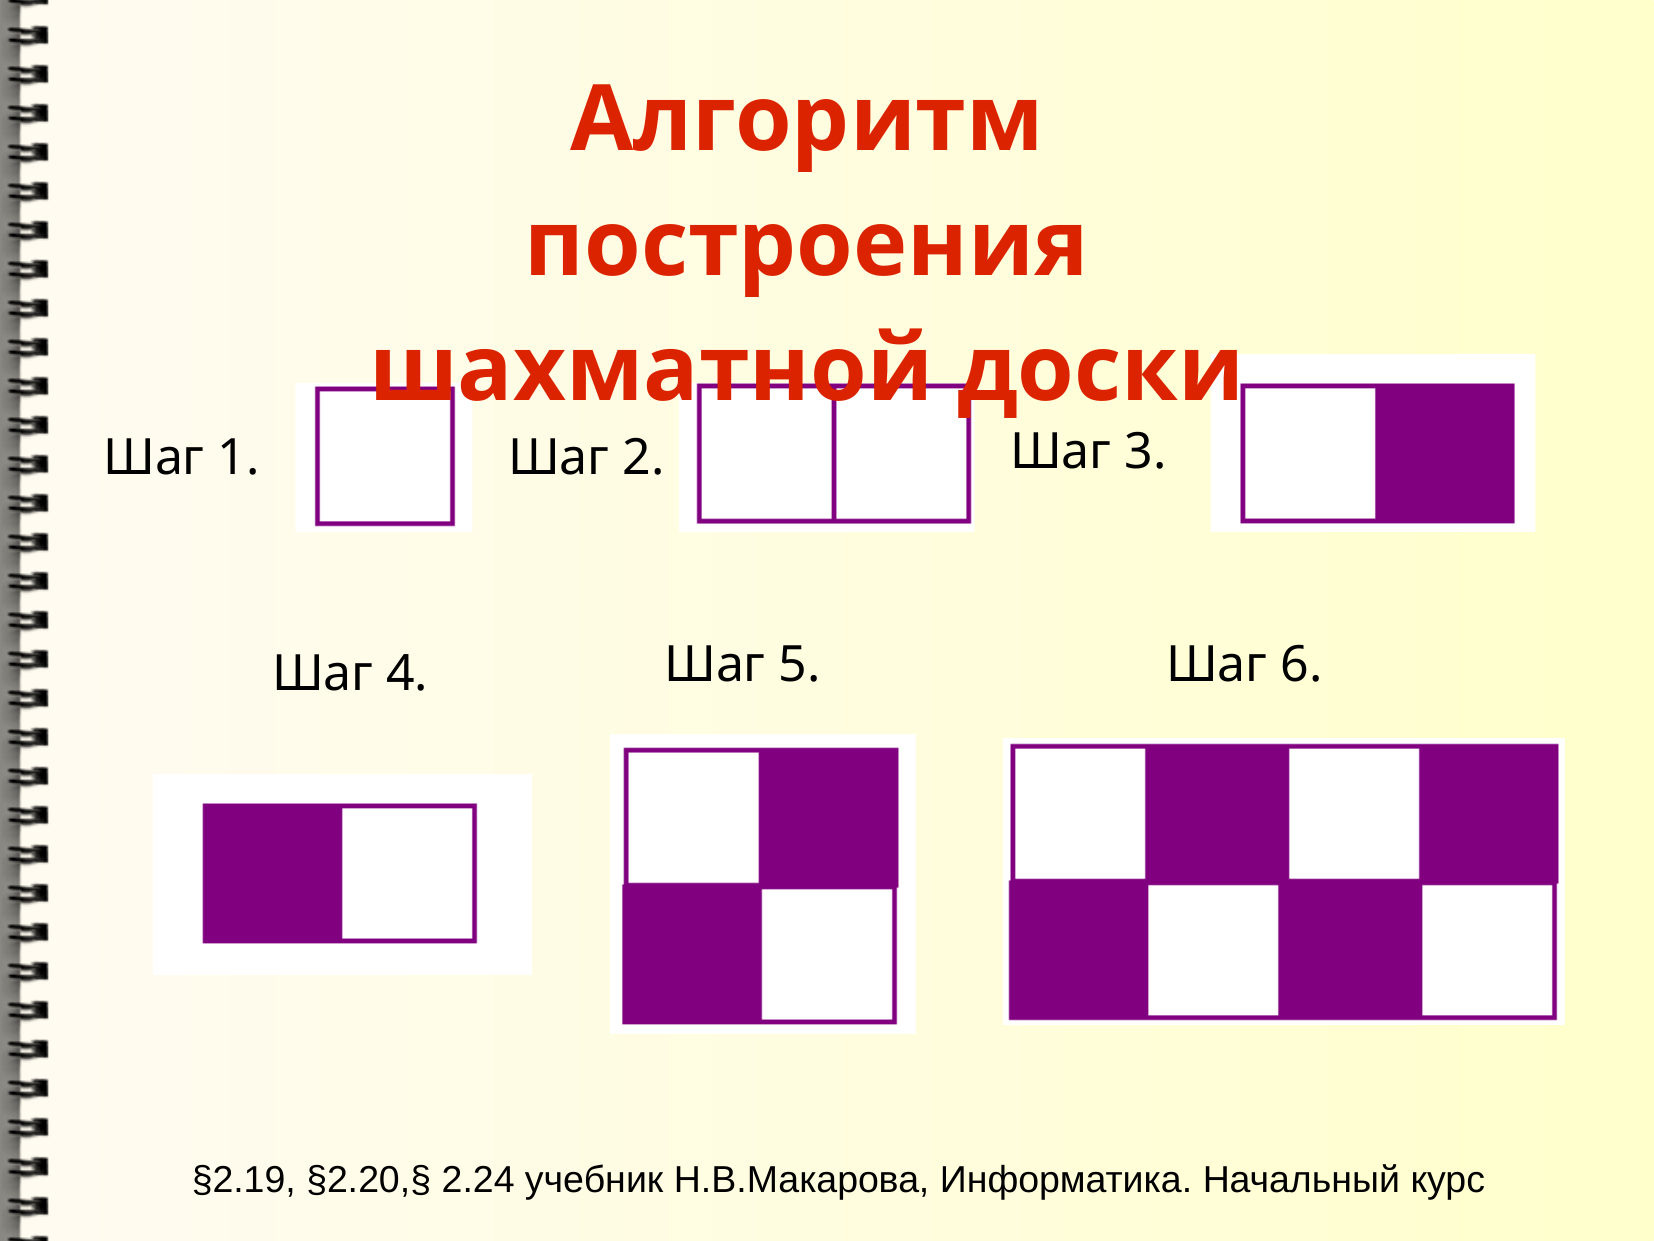

Алгоритм построения шахматной доски
Шаг 3.
Шаг 1.
Шаг 2.
Шаг 5.
Шаг 6.
Шаг 4.
§2.19, §2.20,§ 2.24 учебник Н.В.Макарова, Информатика. Начальный курс